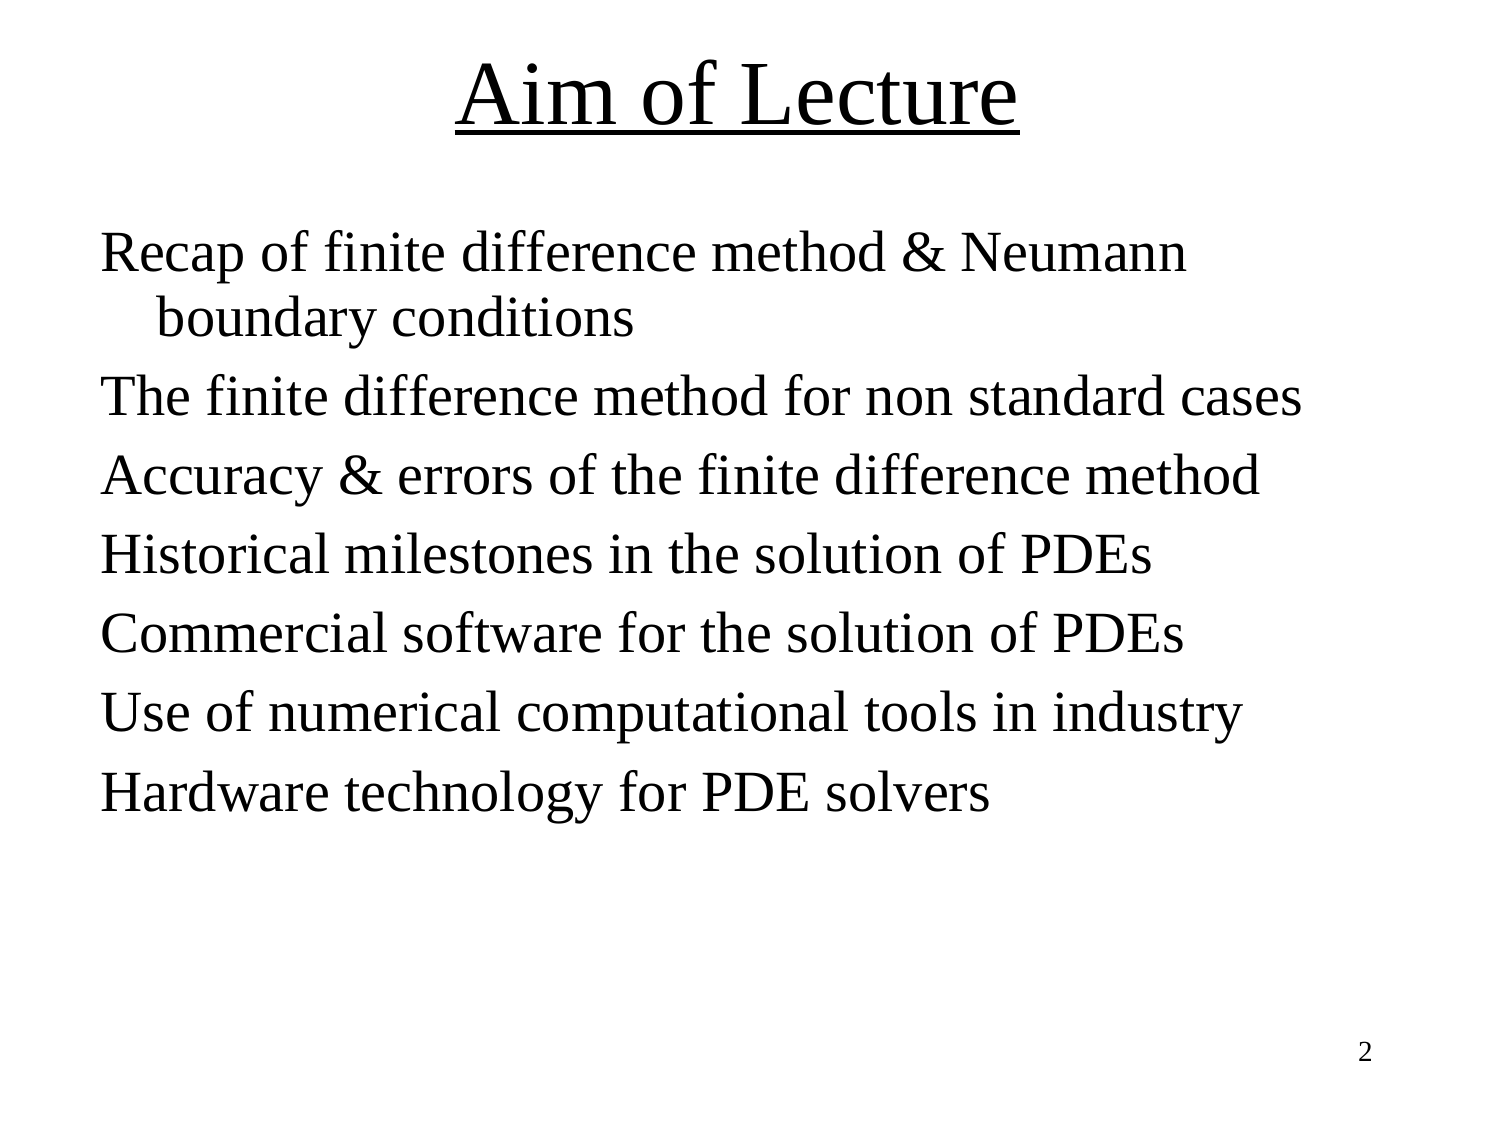

# Aim of Lecture
Recap of finite difference method & Neumann boundary conditions
The finite difference method for non standard cases
Accuracy & errors of the finite difference method
Historical milestones in the solution of PDEs
Commercial software for the solution of PDEs
Use of numerical computational tools in industry
Hardware technology for PDE solvers